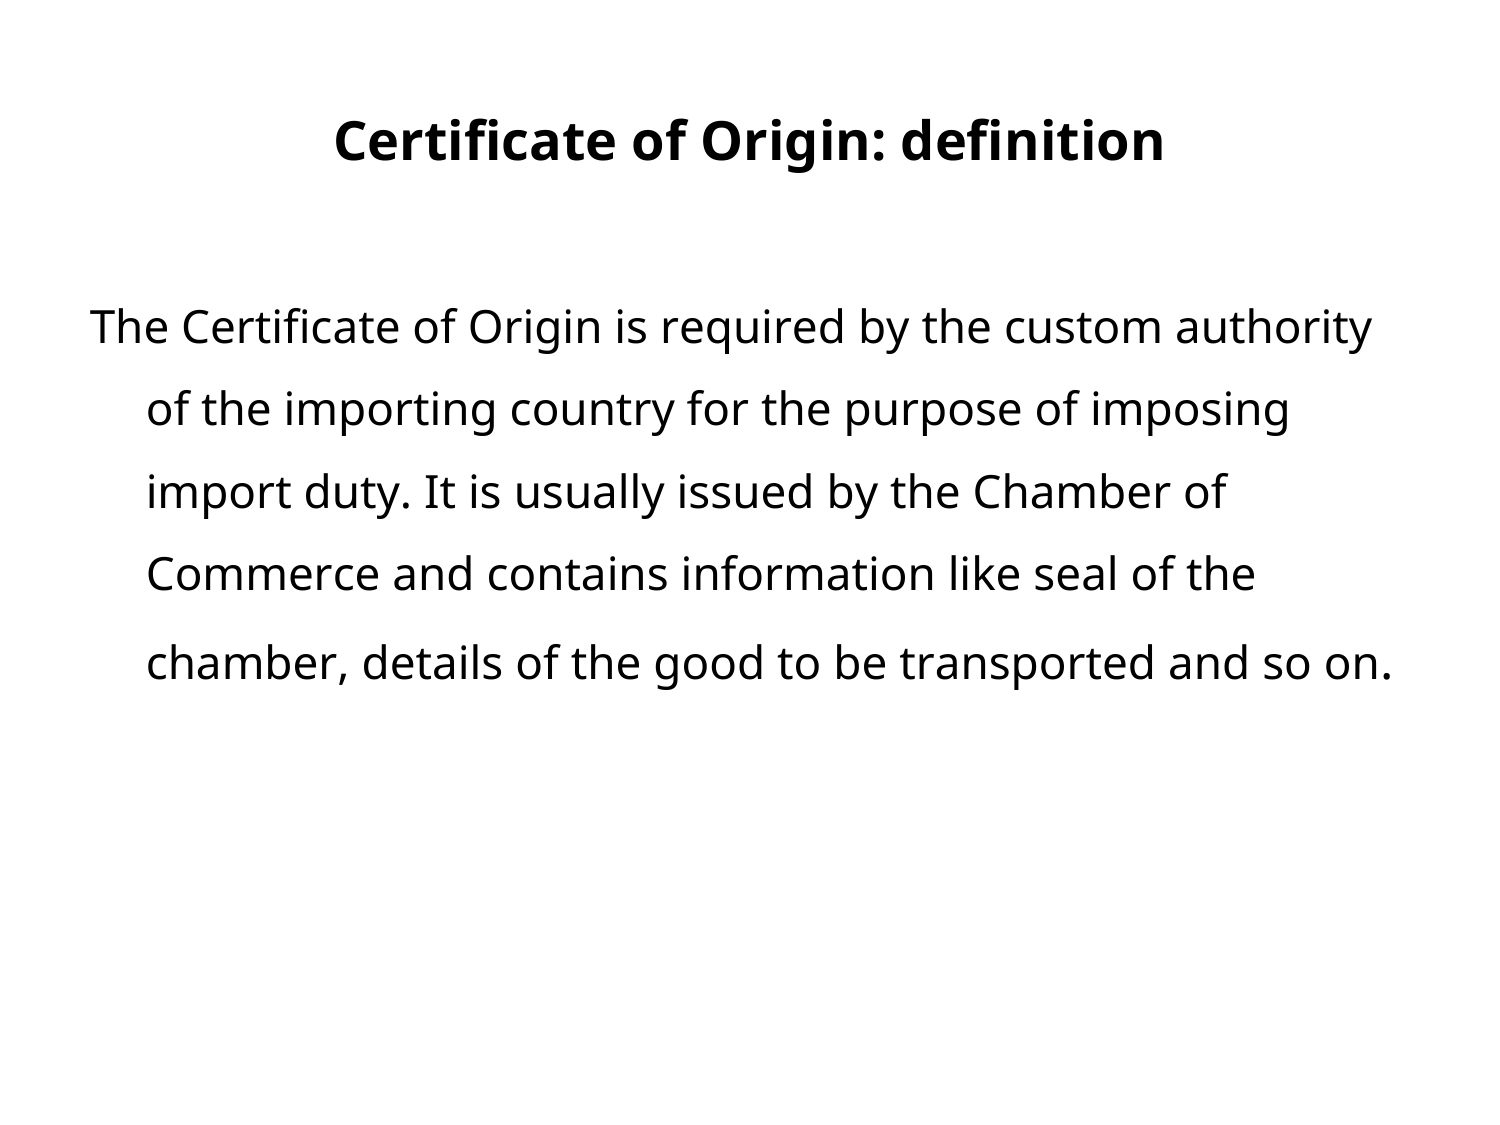

# Certificate of Origin: definition
The Certificate of Origin is required by the custom authority of the importing country for the purpose of imposing import duty. It is usually issued by the Chamber of Commerce and contains information like seal of the chamber, details of the good to be transported and so on.